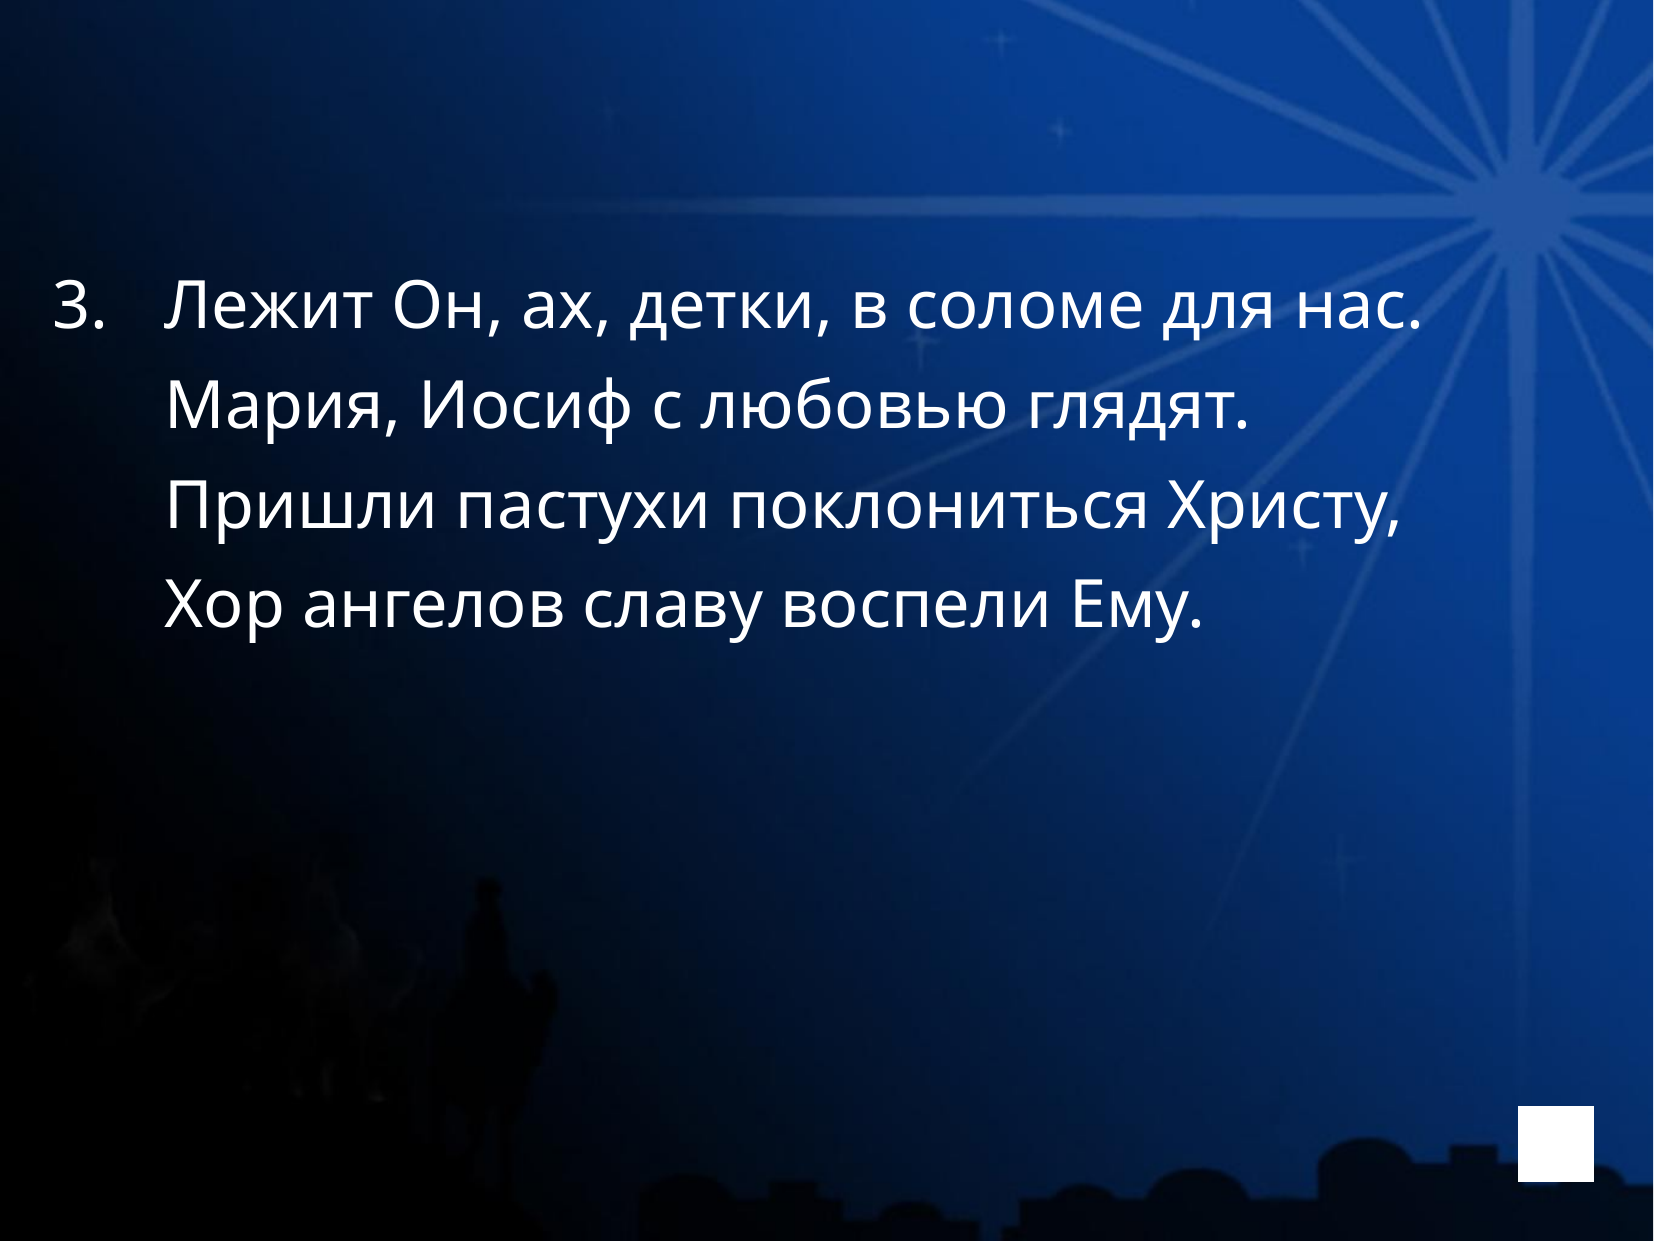

3.	Лежит Он, ах, детки, в соломе для нас.
	Мария, Иосиф с любовью глядят.
	Пришли пастухи поклониться Христу,
	Хор ангелов славу воспели Ему.